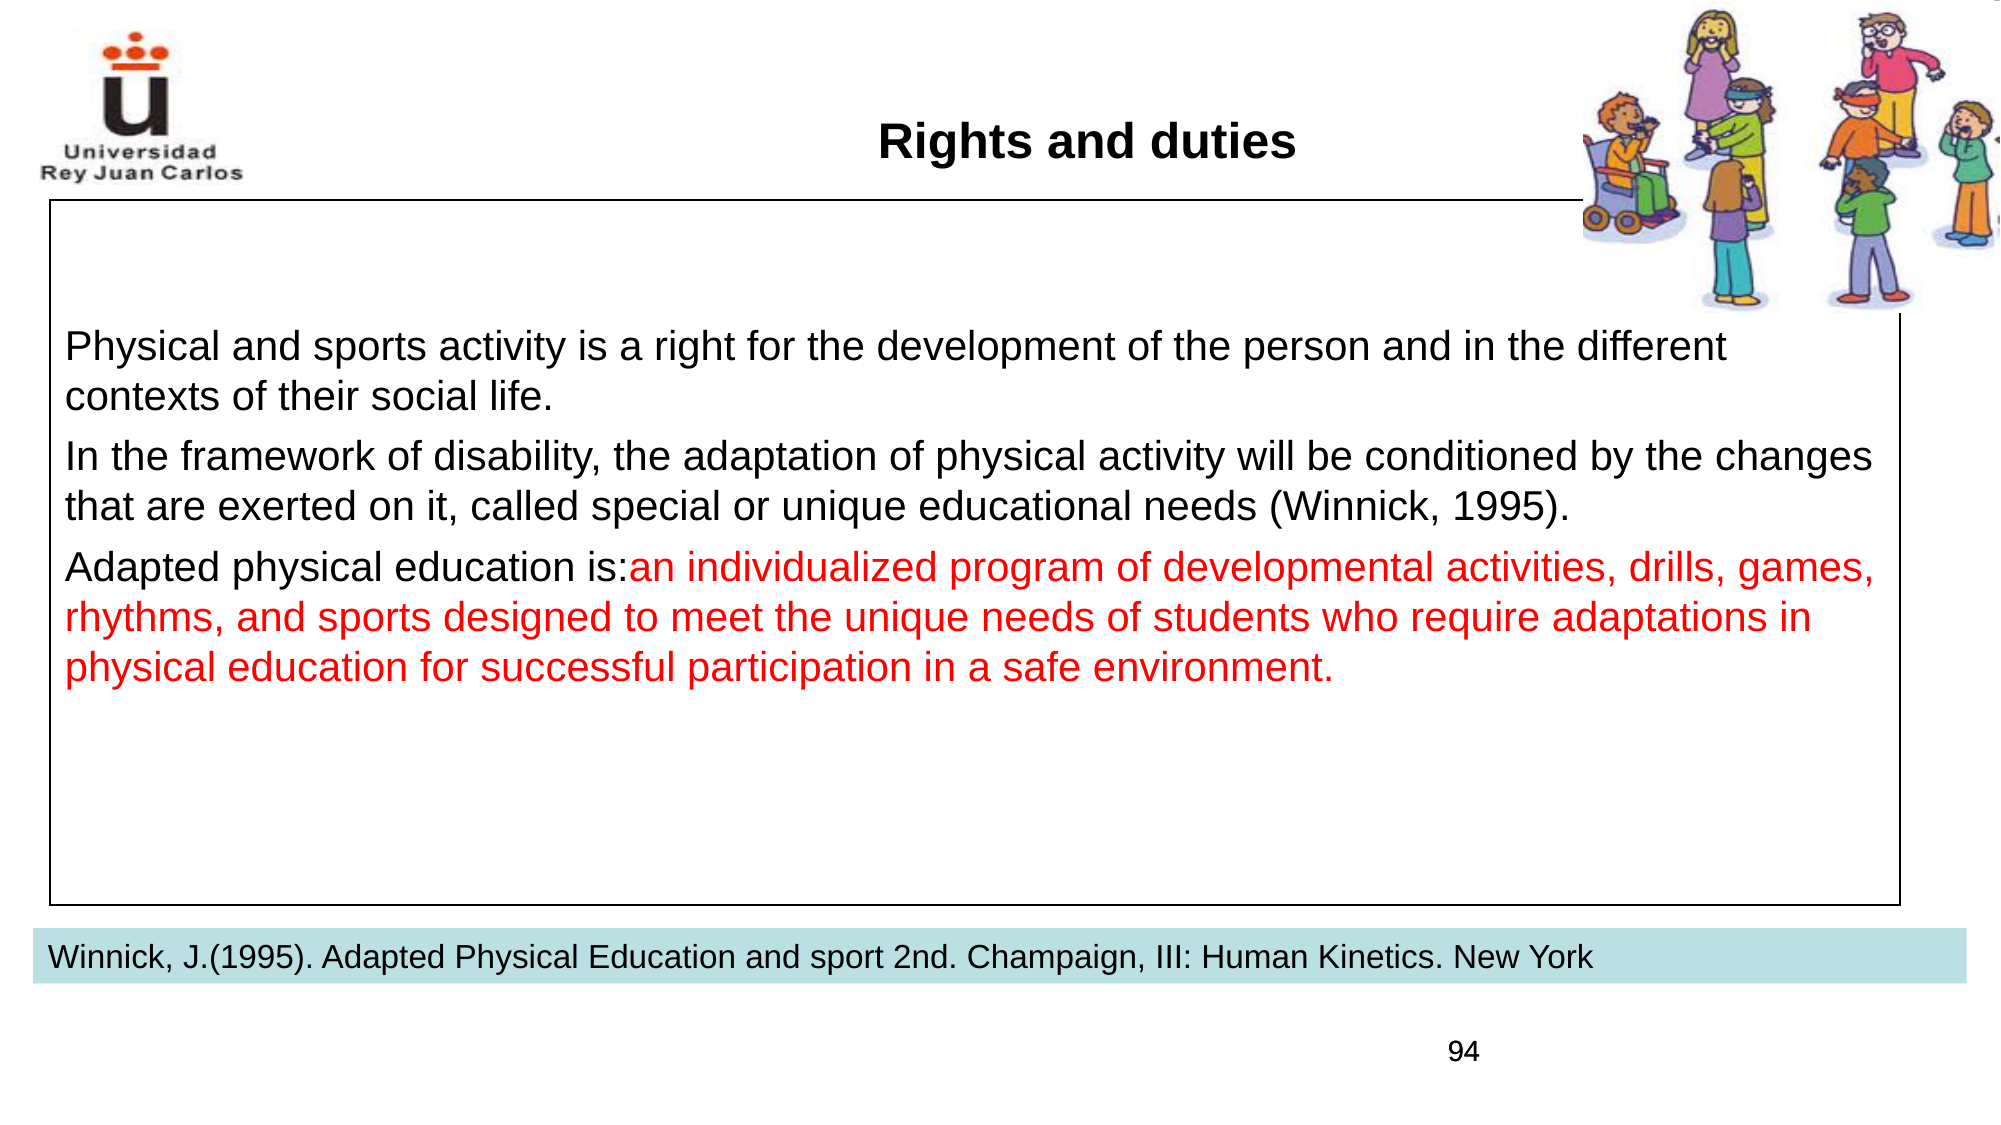

Rights and duties
Physical and sports activity is a right for the development of the person and in the different contexts of their social life.
In the framework of disability, the adaptation of physical activity will be conditioned by the changes that are exerted on it, called special or unique educational needs (Winnick, 1995).
Adapted physical education is:an individualized program of developmental activities, drills, games, rhythms, and sports designed to meet the unique needs of students who require adaptations in physical education for successful participation in a safe environment.
Winnick, J.(1995). Adapted Physical Education and sport 2nd. Champaign, III: Human Kinetics. New York